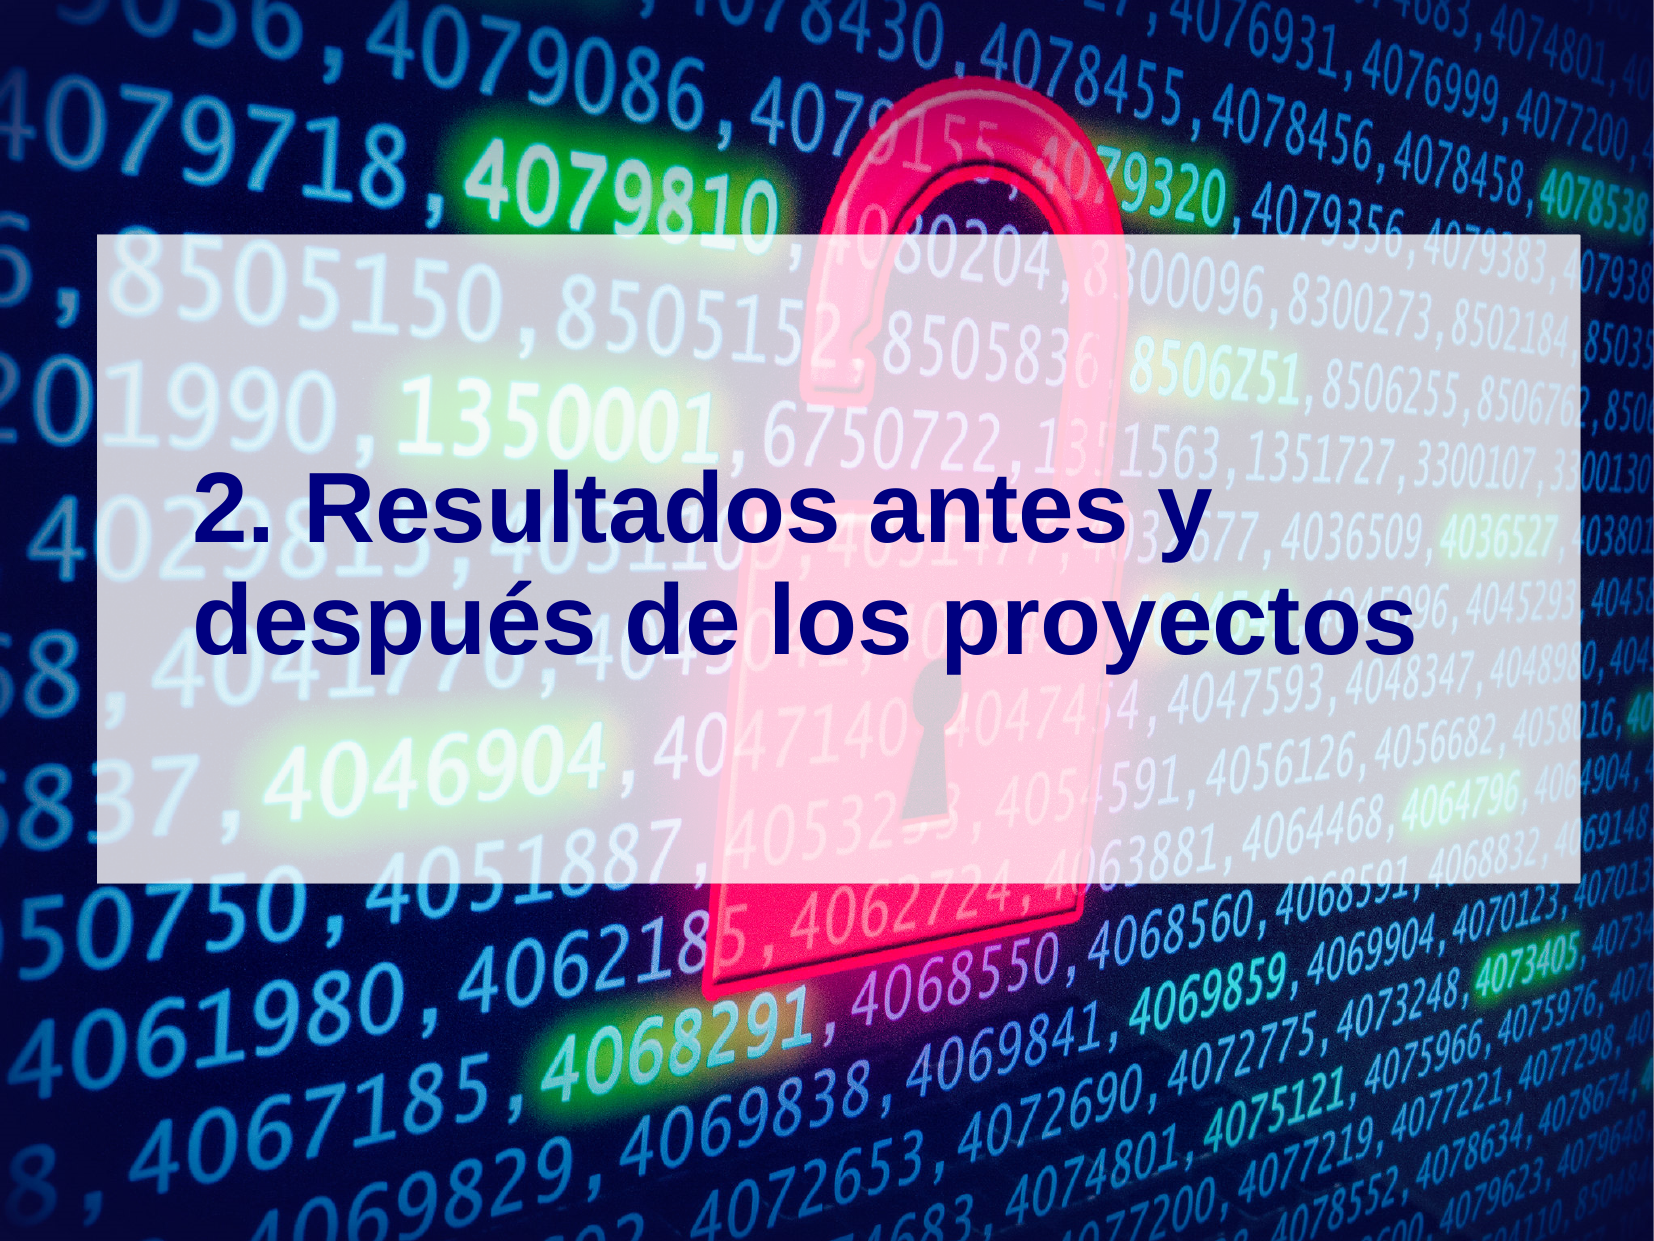

2. Resultados antes y después de los proyectos